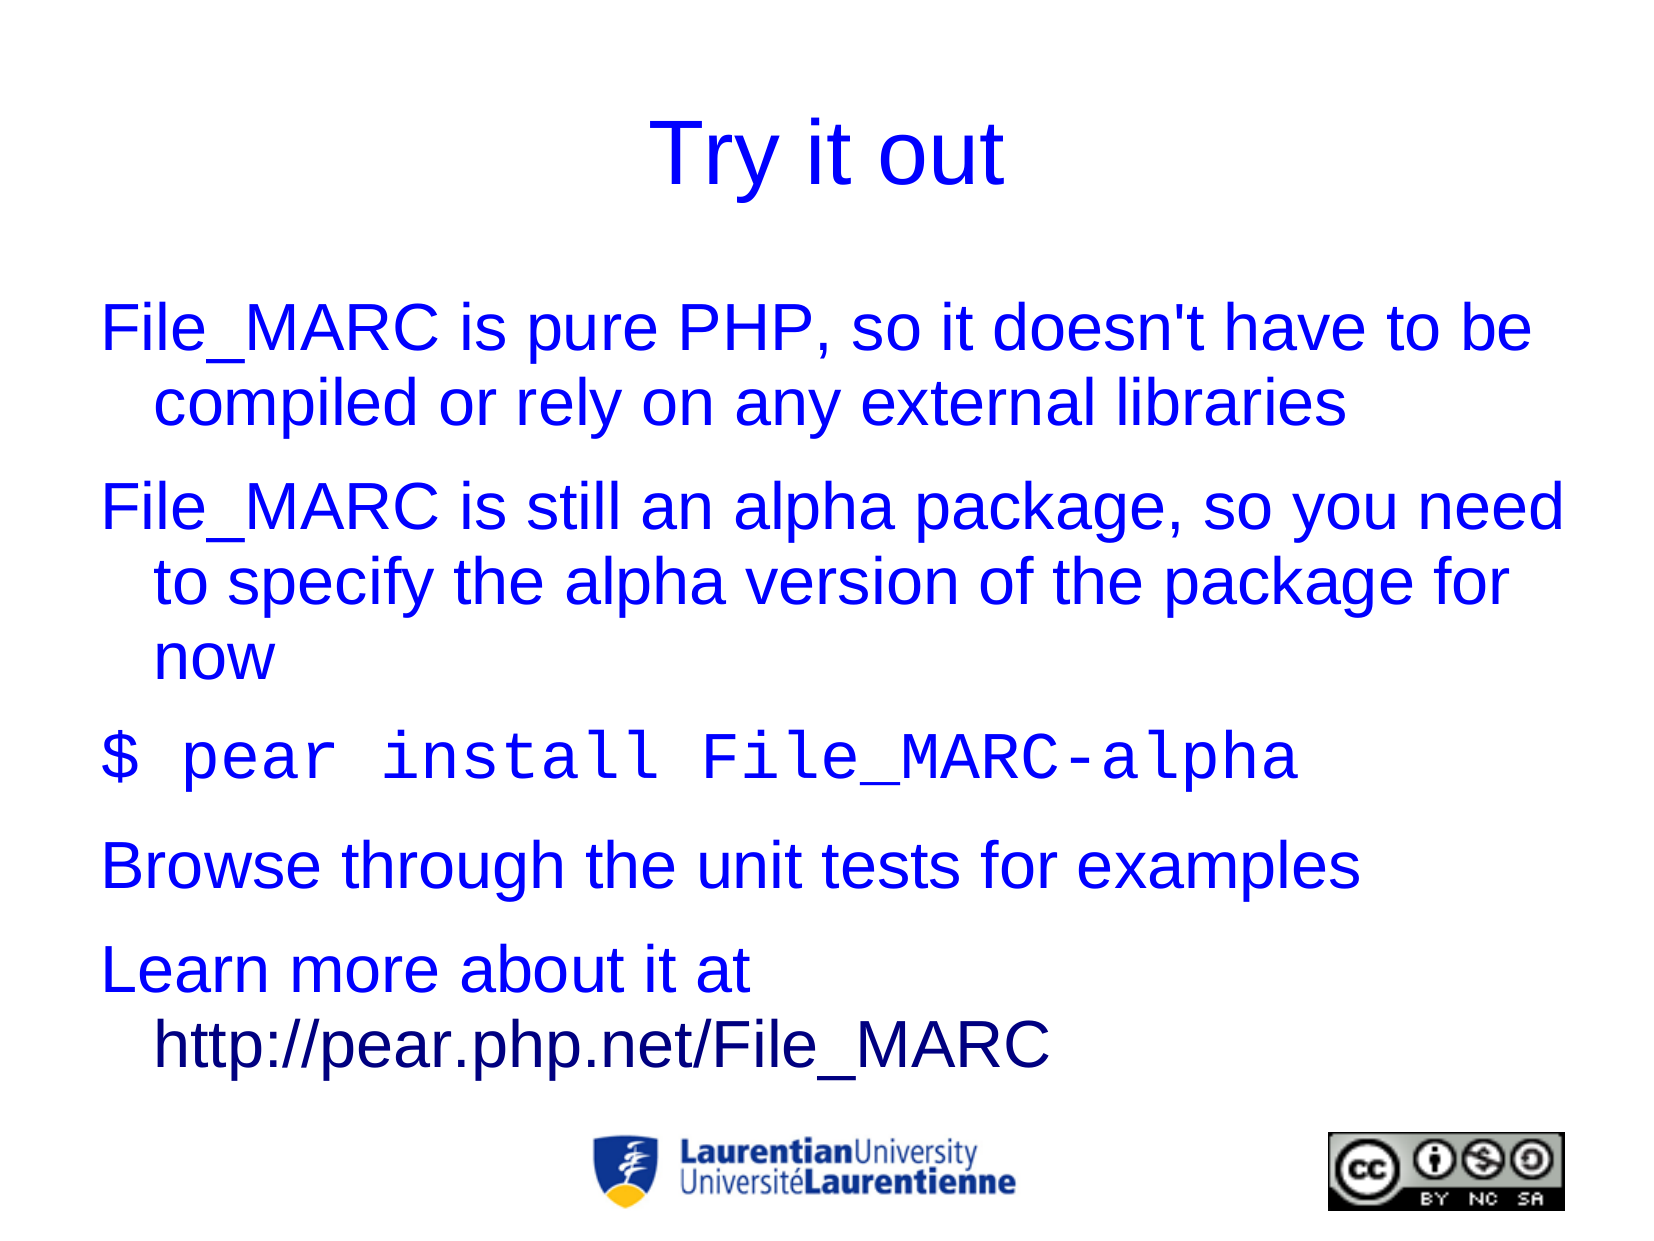

# Try it out
File_MARC is pure PHP, so it doesn't have to be compiled or rely on any external libraries
File_MARC is still an alpha package, so you need to specify the alpha version of the package for now
$ pear install File_MARC-alpha
Browse through the unit tests for examples
Learn more about it at http://pear.php.net/File_MARC